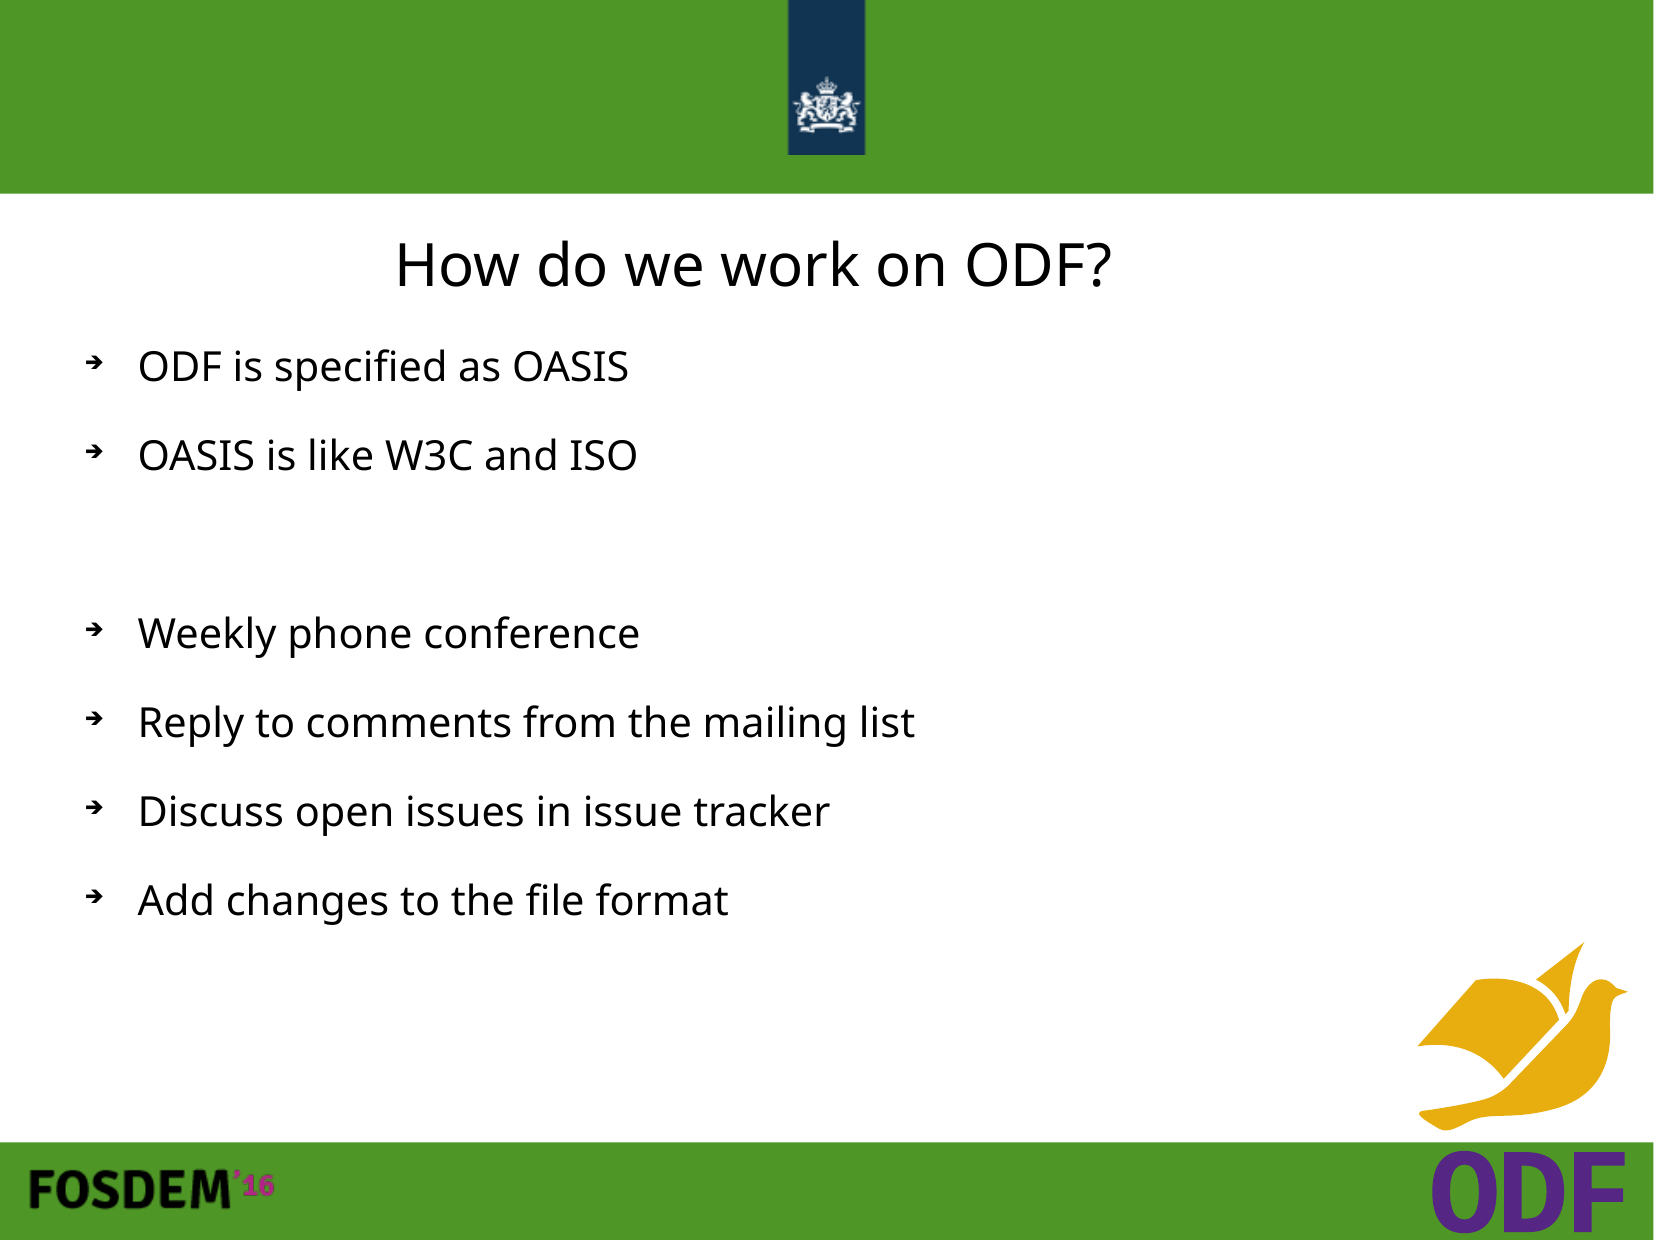

# How do we work on ODF?
ODF is specified as OASIS
OASIS is like W3C and ISO
Weekly phone conference
Reply to comments from the mailing list
Discuss open issues in issue tracker
Add changes to the file format